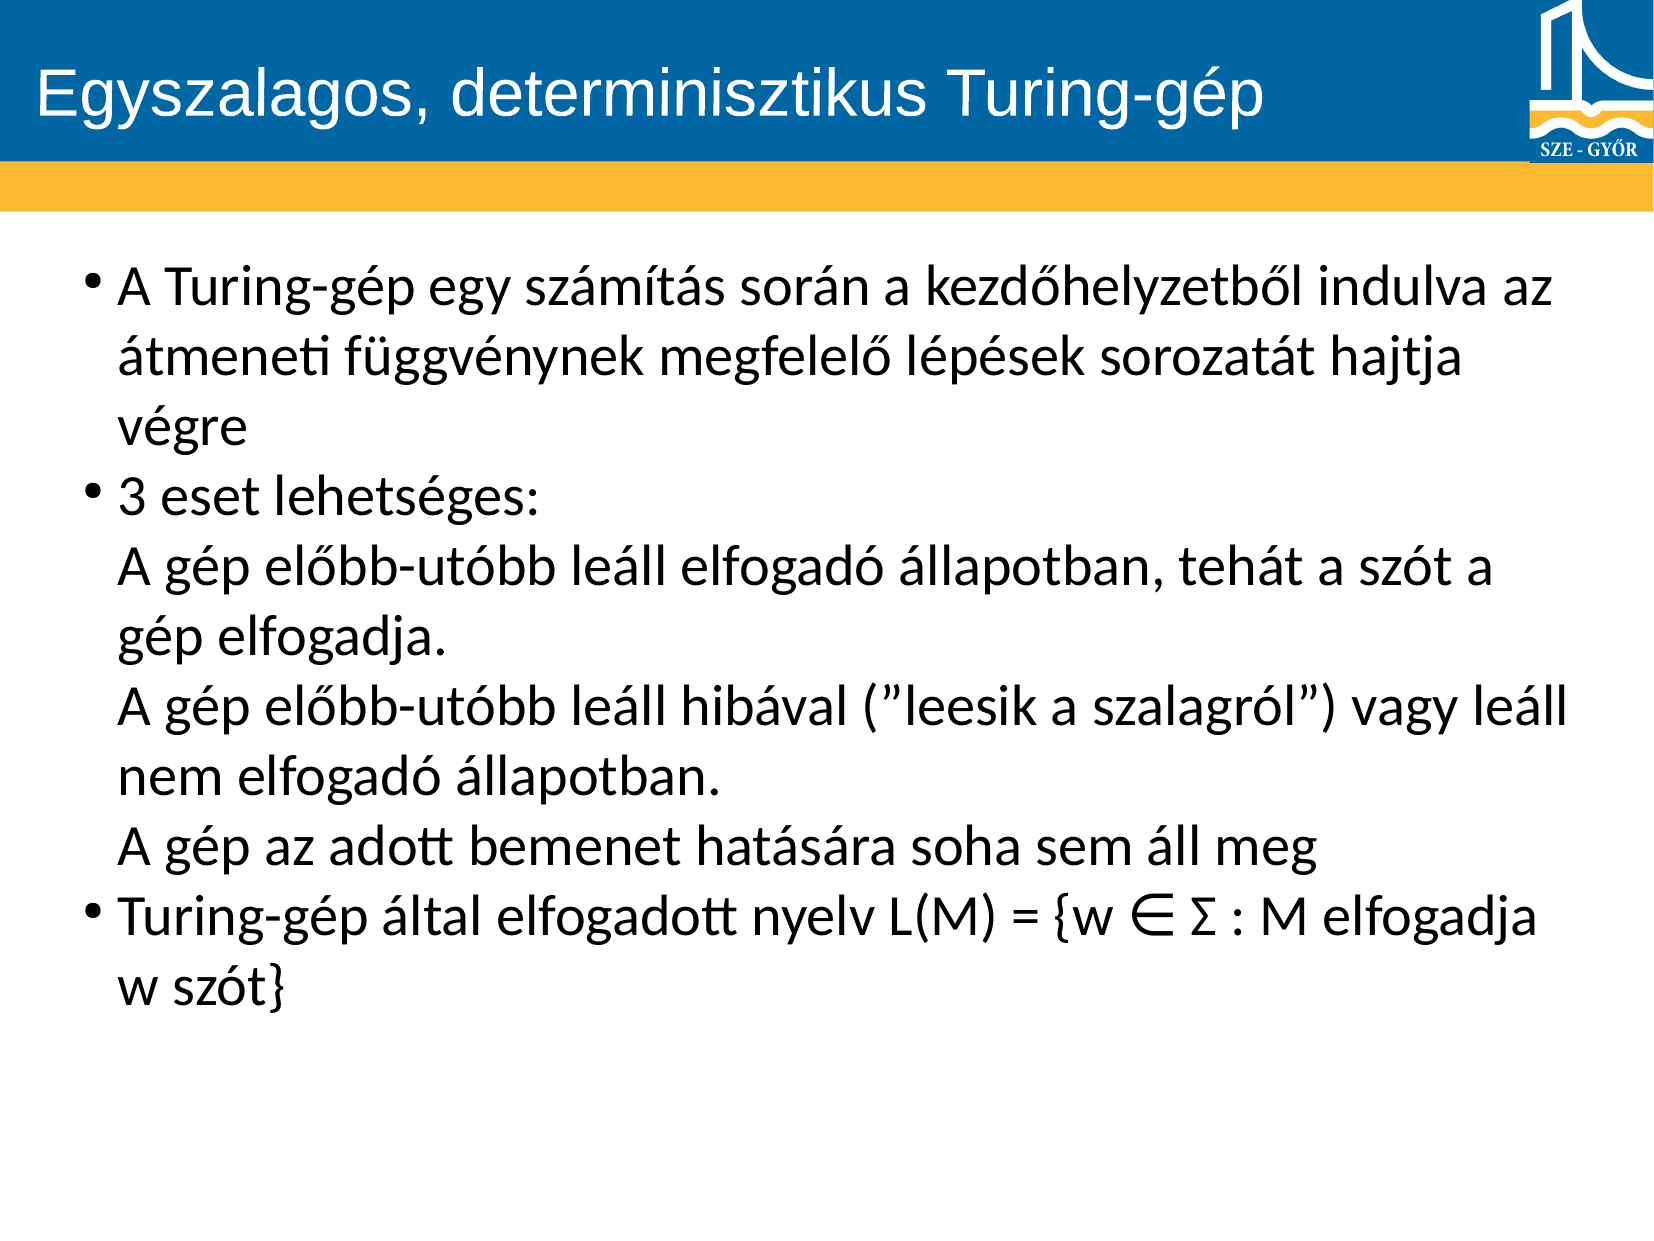

Egyszalagos, determinisztikus Turing-gép
A Turing-gép egy számítás során a kezdőhelyzetből indulva az átmeneti függvénynek megfelelő lépések sorozatát hajtja végre
3 eset lehetséges:
A gép előbb-utóbb leáll elfogadó állapotban, tehát a szót a gép elfogadja.
A gép előbb-utóbb leáll hibával (”leesik a szalagról”) vagy leáll nem elfogadó állapotban.
A gép az adott bemenet hatására soha sem áll meg
Turing-gép által elfogadott nyelv L(M) = {w ∈ Σ : M elfogadja w szót}